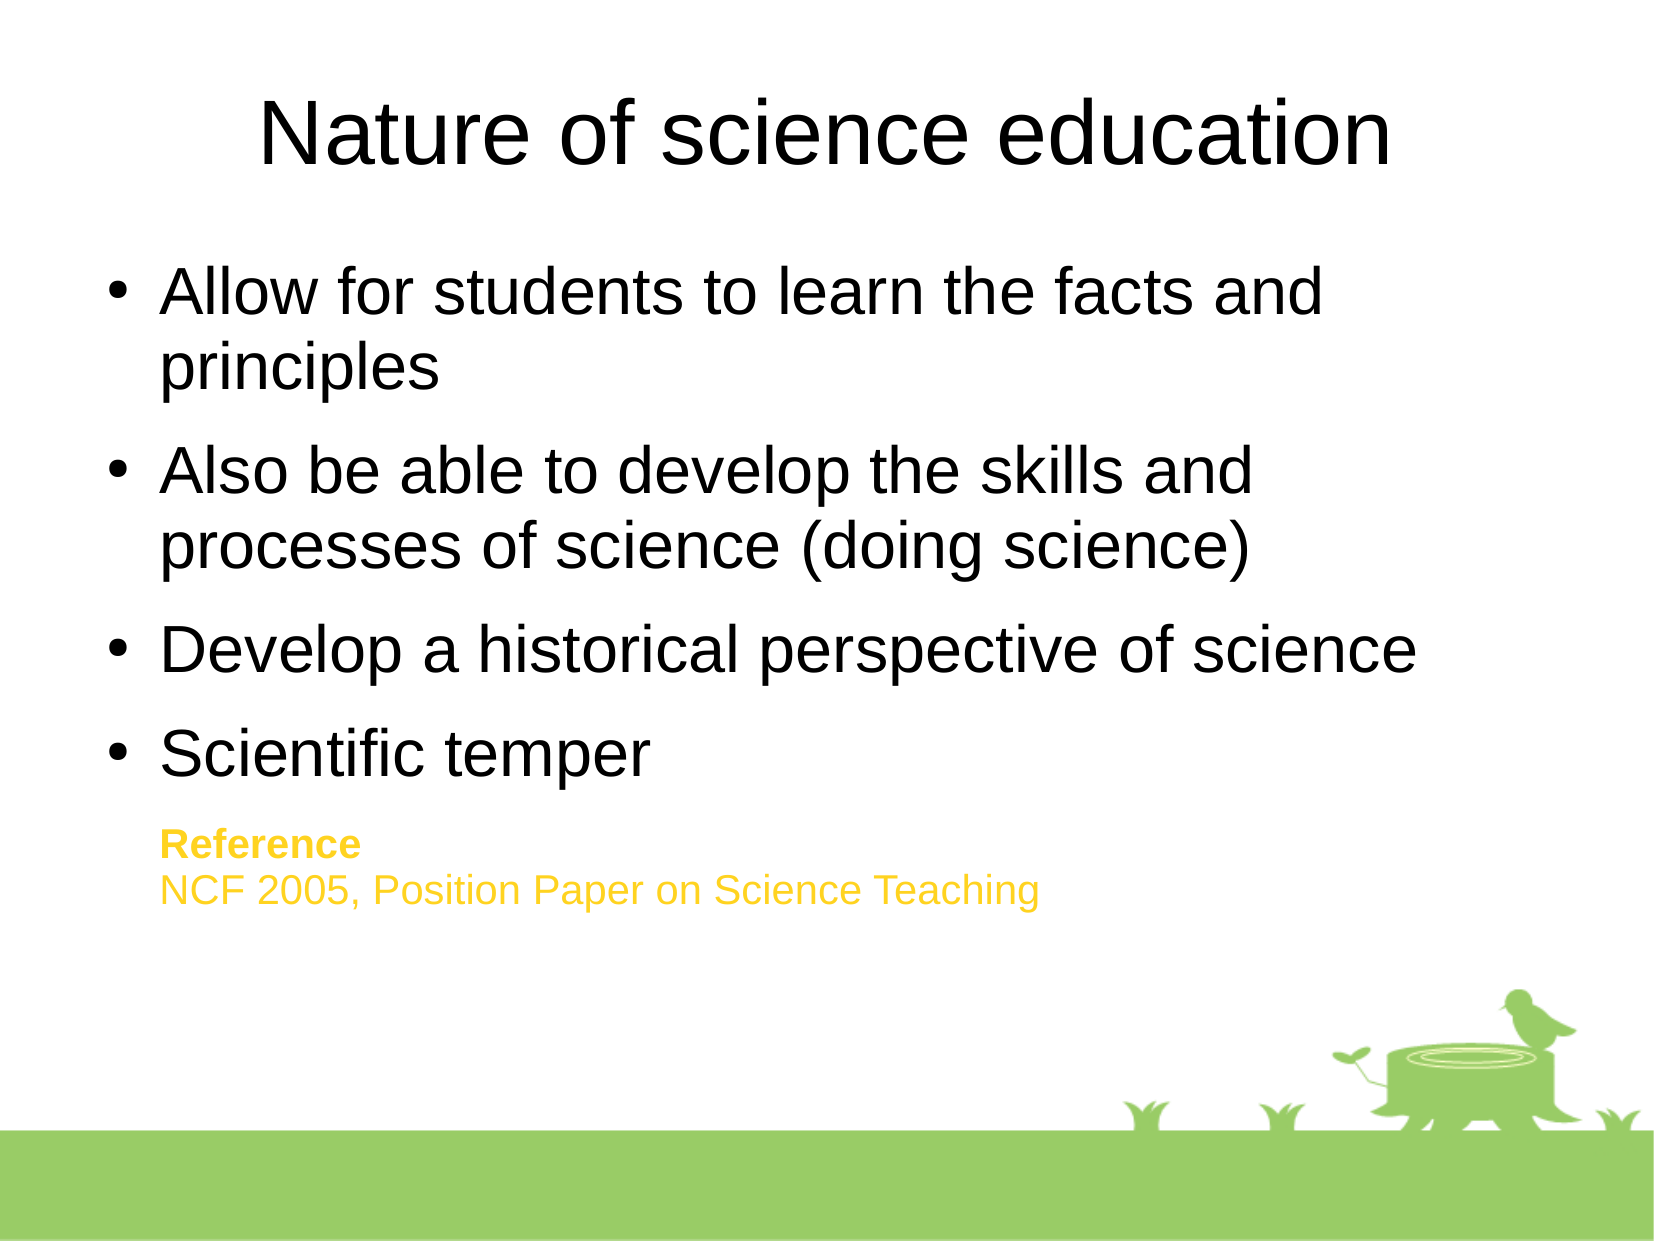

# Nature of science education
Allow for students to learn the facts and principles
Also be able to develop the skills and processes of science (doing science)
Develop a historical perspective of science
Scientific temper
Reference
NCF 2005, Position Paper on Science Teaching